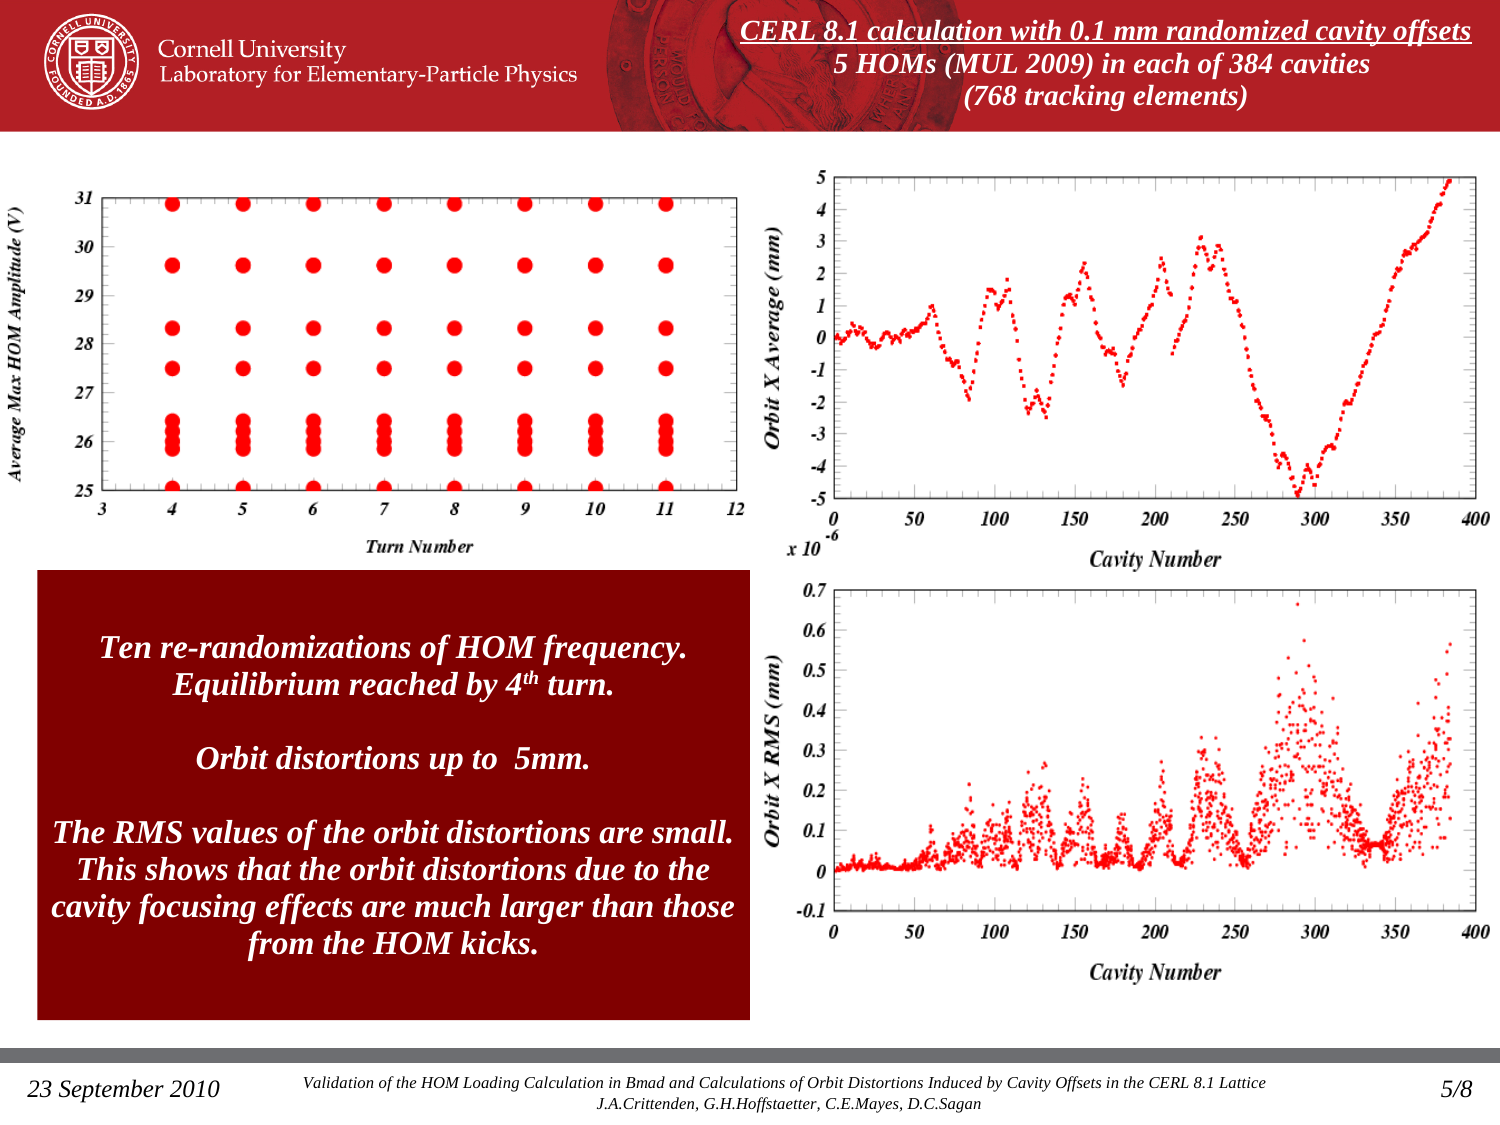

CERL 8.1 calculation with 0.1 mm randomized cavity offsets
5 HOMs (MUL 2009) in each of 384 cavities
(768 tracking elements)
Ten re-randomizations of HOM frequency.
Equilibrium reached by 4th turn.
Orbit distortions up to 5mm.
The RMS values of the orbit distortions are small.
This shows that the orbit distortions due to the cavity focusing effects are much larger than those from the HOM kicks.